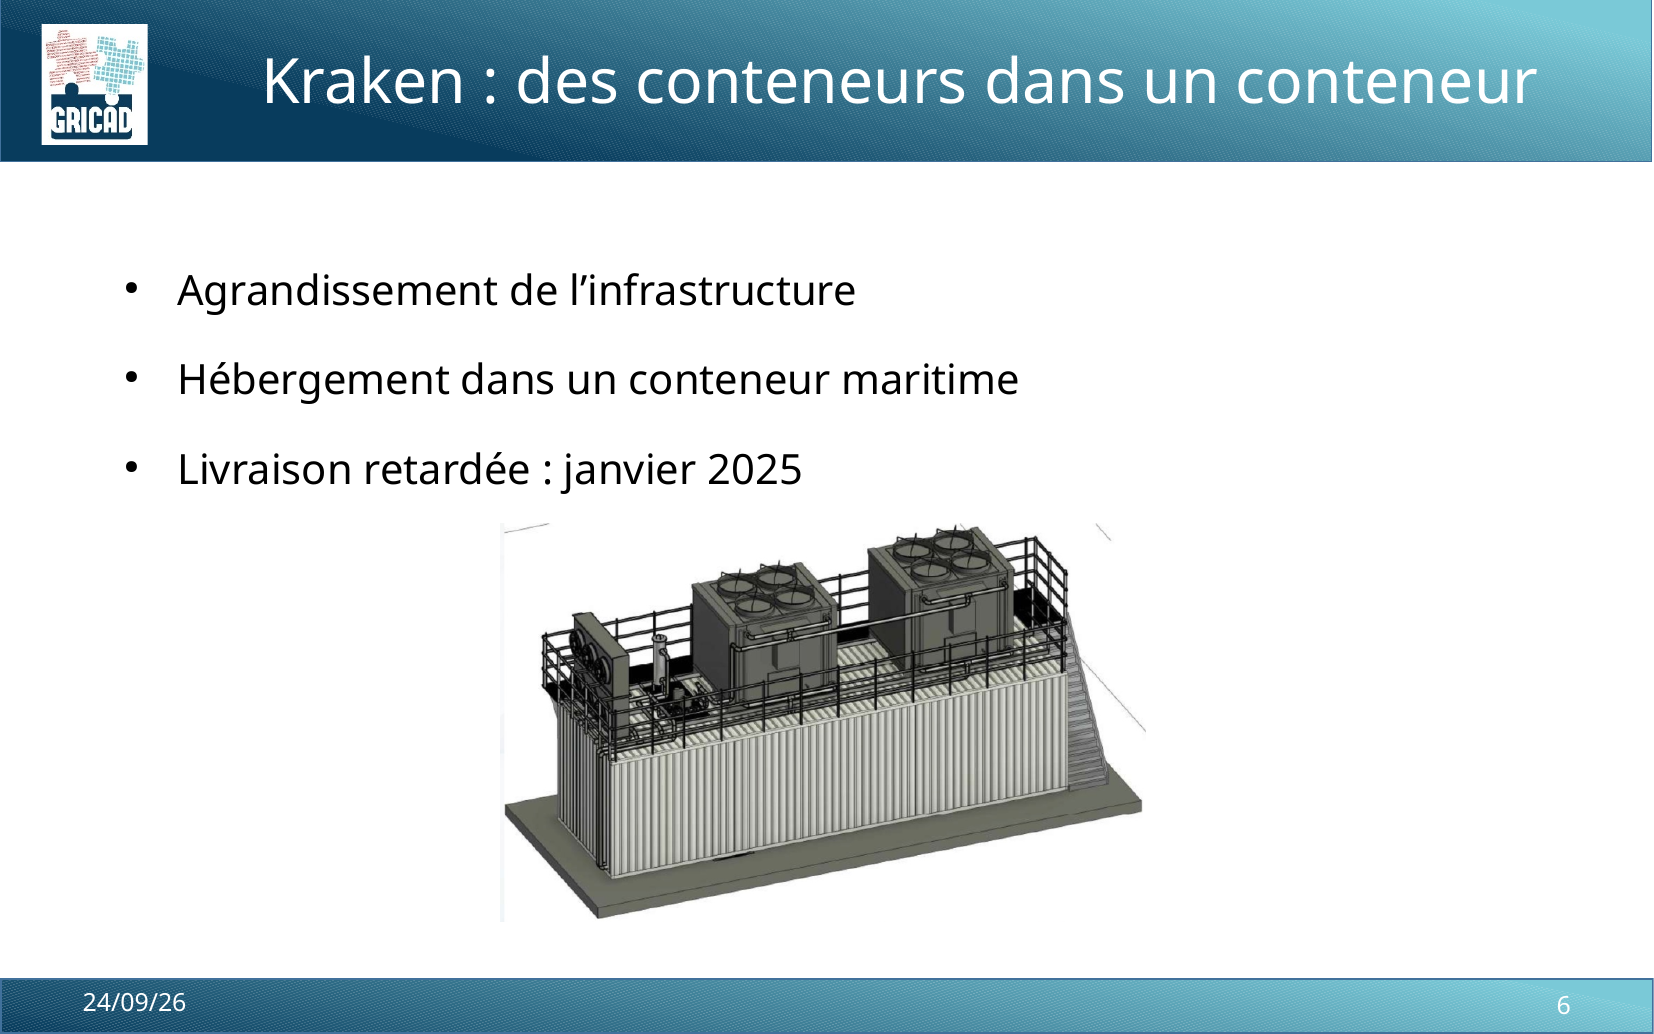

# Kraken : des conteneurs dans un conteneur
Agrandissement de l’infrastructure
Hébergement dans un conteneur maritime
Livraison retardée : janvier 2025
6